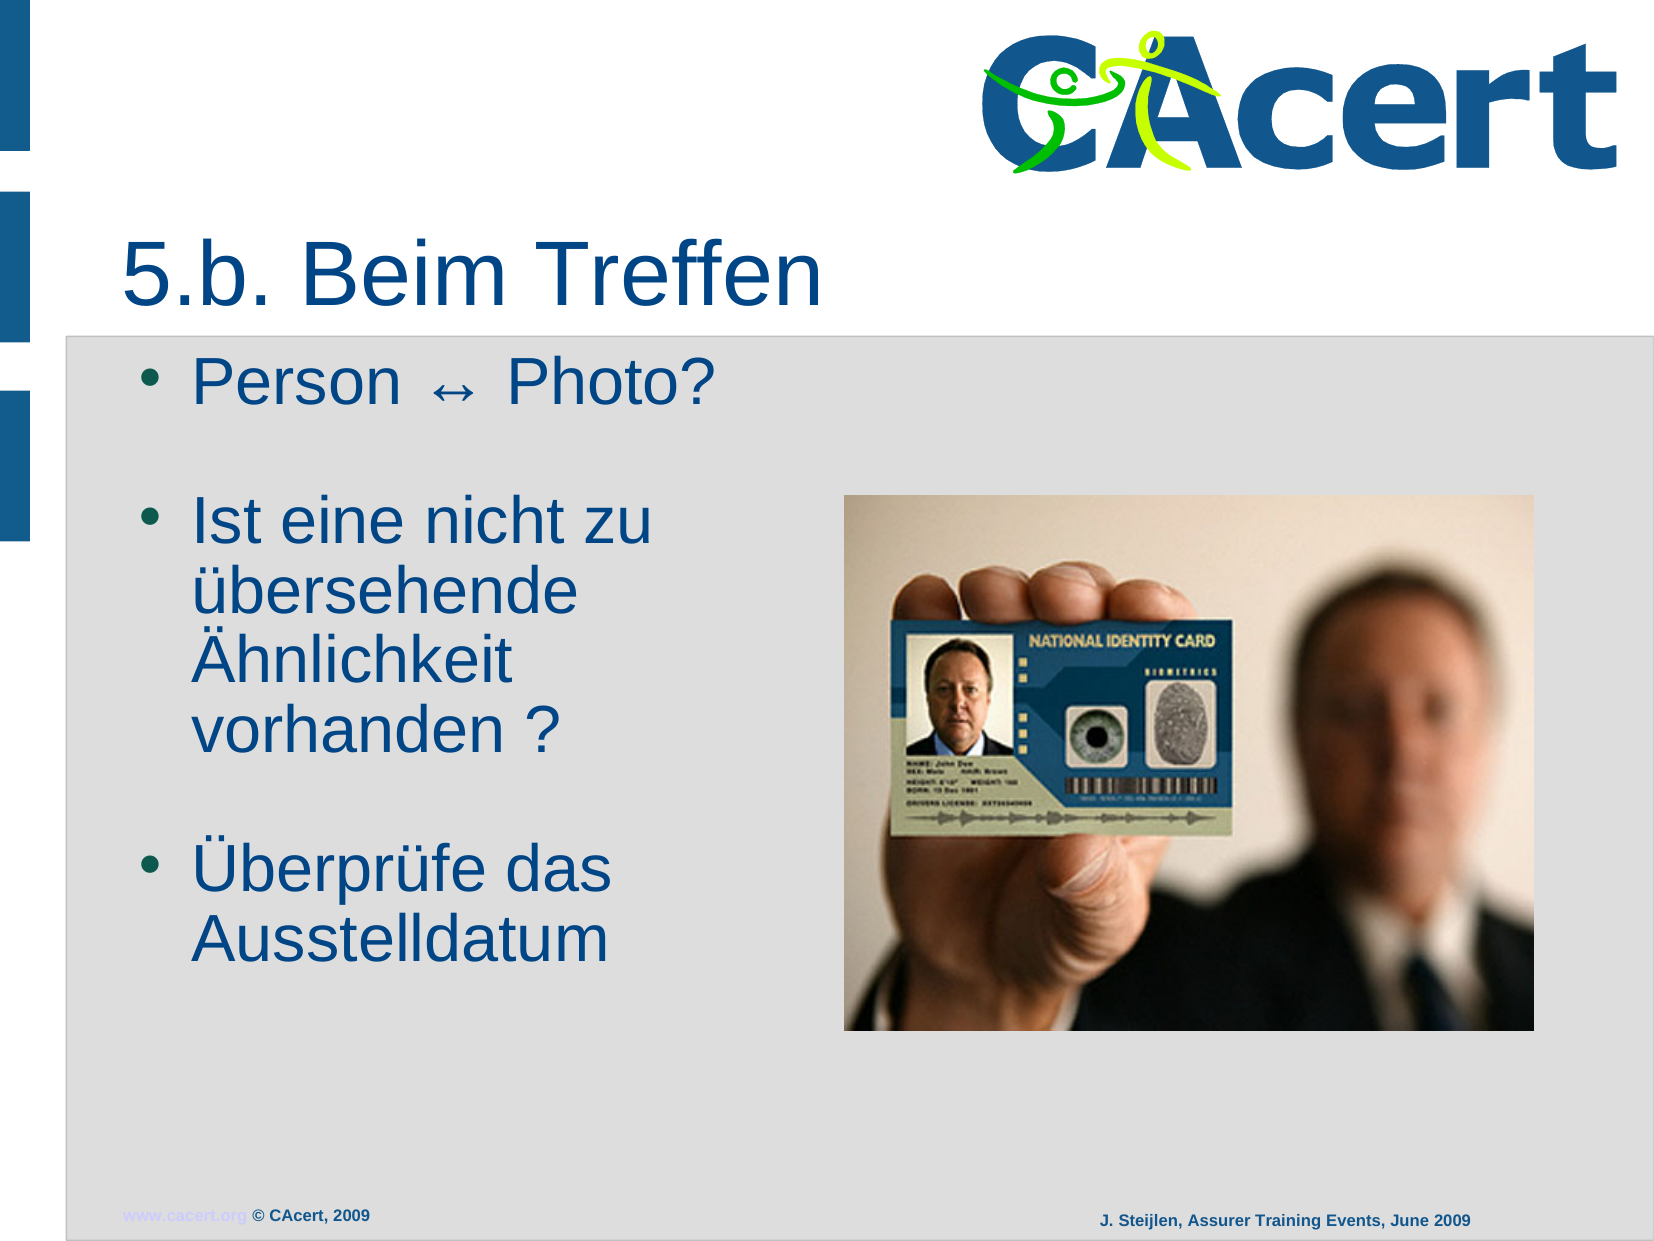

# 5.b. Beim Treffen
Person ↔ Photo?
Ist eine nicht zu übersehende Ähnlichkeit vorhanden ?
Überprüfe das Ausstelldatum